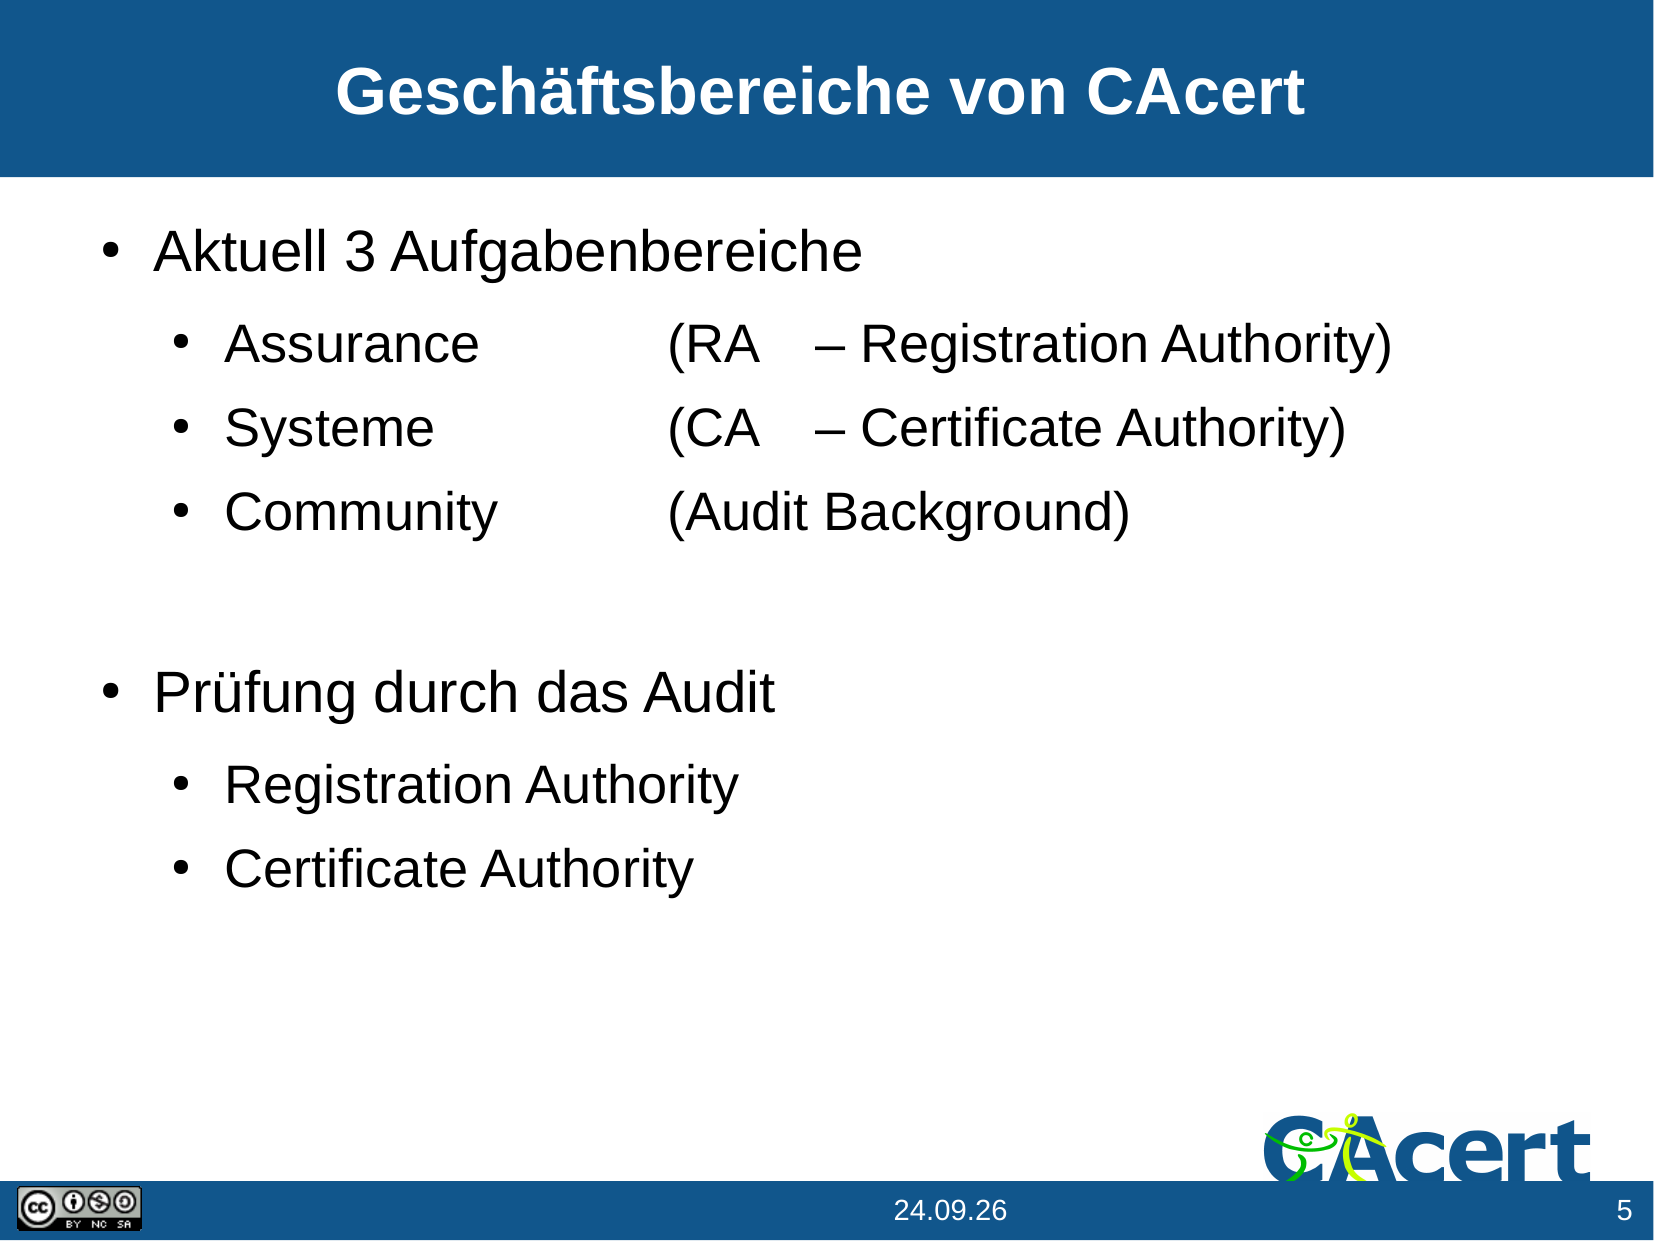

# Geschäftsbereiche von CAcert
Aktuell 3 Aufgabenbereiche
Assurance			(RA 	– Registration Authority)
Systeme				(CA 	– Certificate Authority)
Community			(Audit Background)
Prüfung durch das Audit
Registration Authority
Certificate Authority